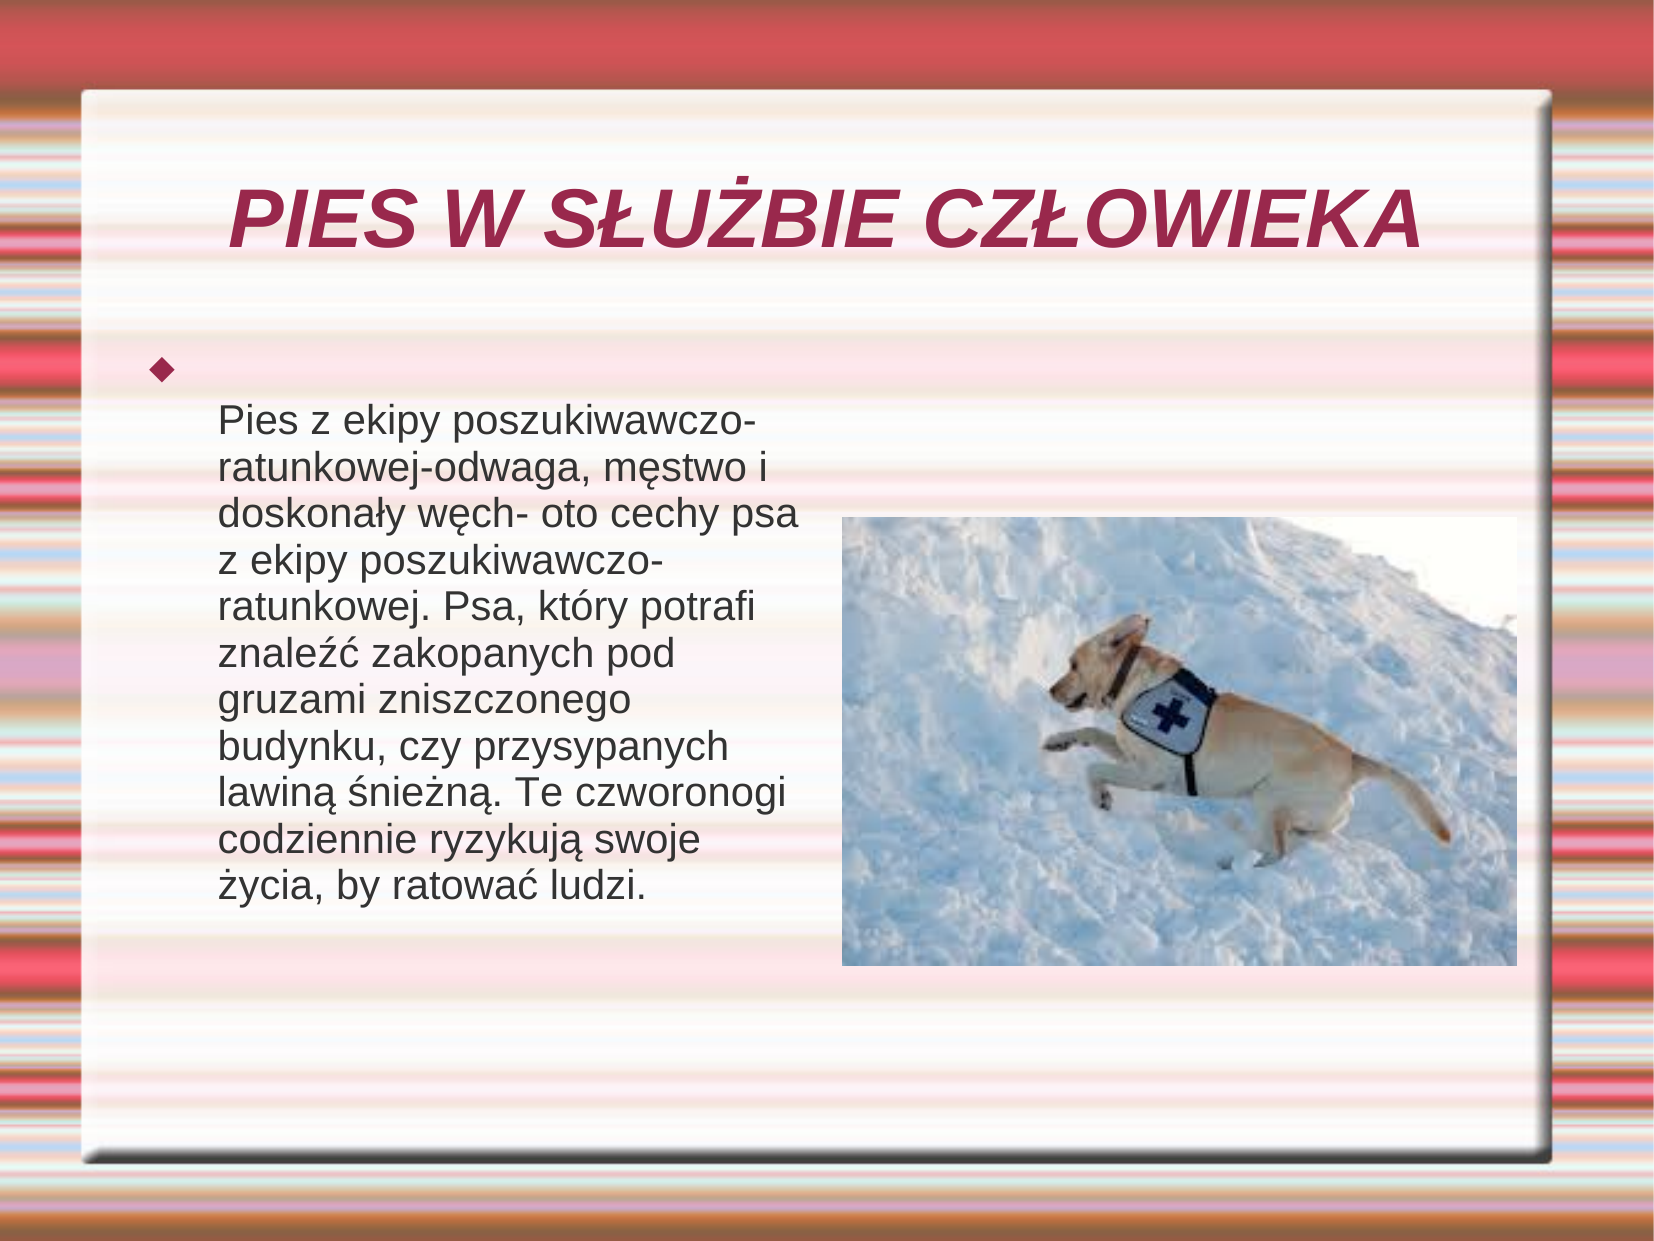

# PIES W SŁUŻBIE CZŁOWIEKA
Pies z ekipy poszukiwawczo-ratunkowej-odwaga, męstwo i doskonały węch- oto cechy psa z ekipy poszukiwawczo-ratunkowej. Psa, który potrafi znaleźć zakopanych pod gruzami zniszczonego budynku, czy przysypanych lawiną śnieżną. Te czworonogi codziennie ryzykują swoje życia, by ratować ludzi.